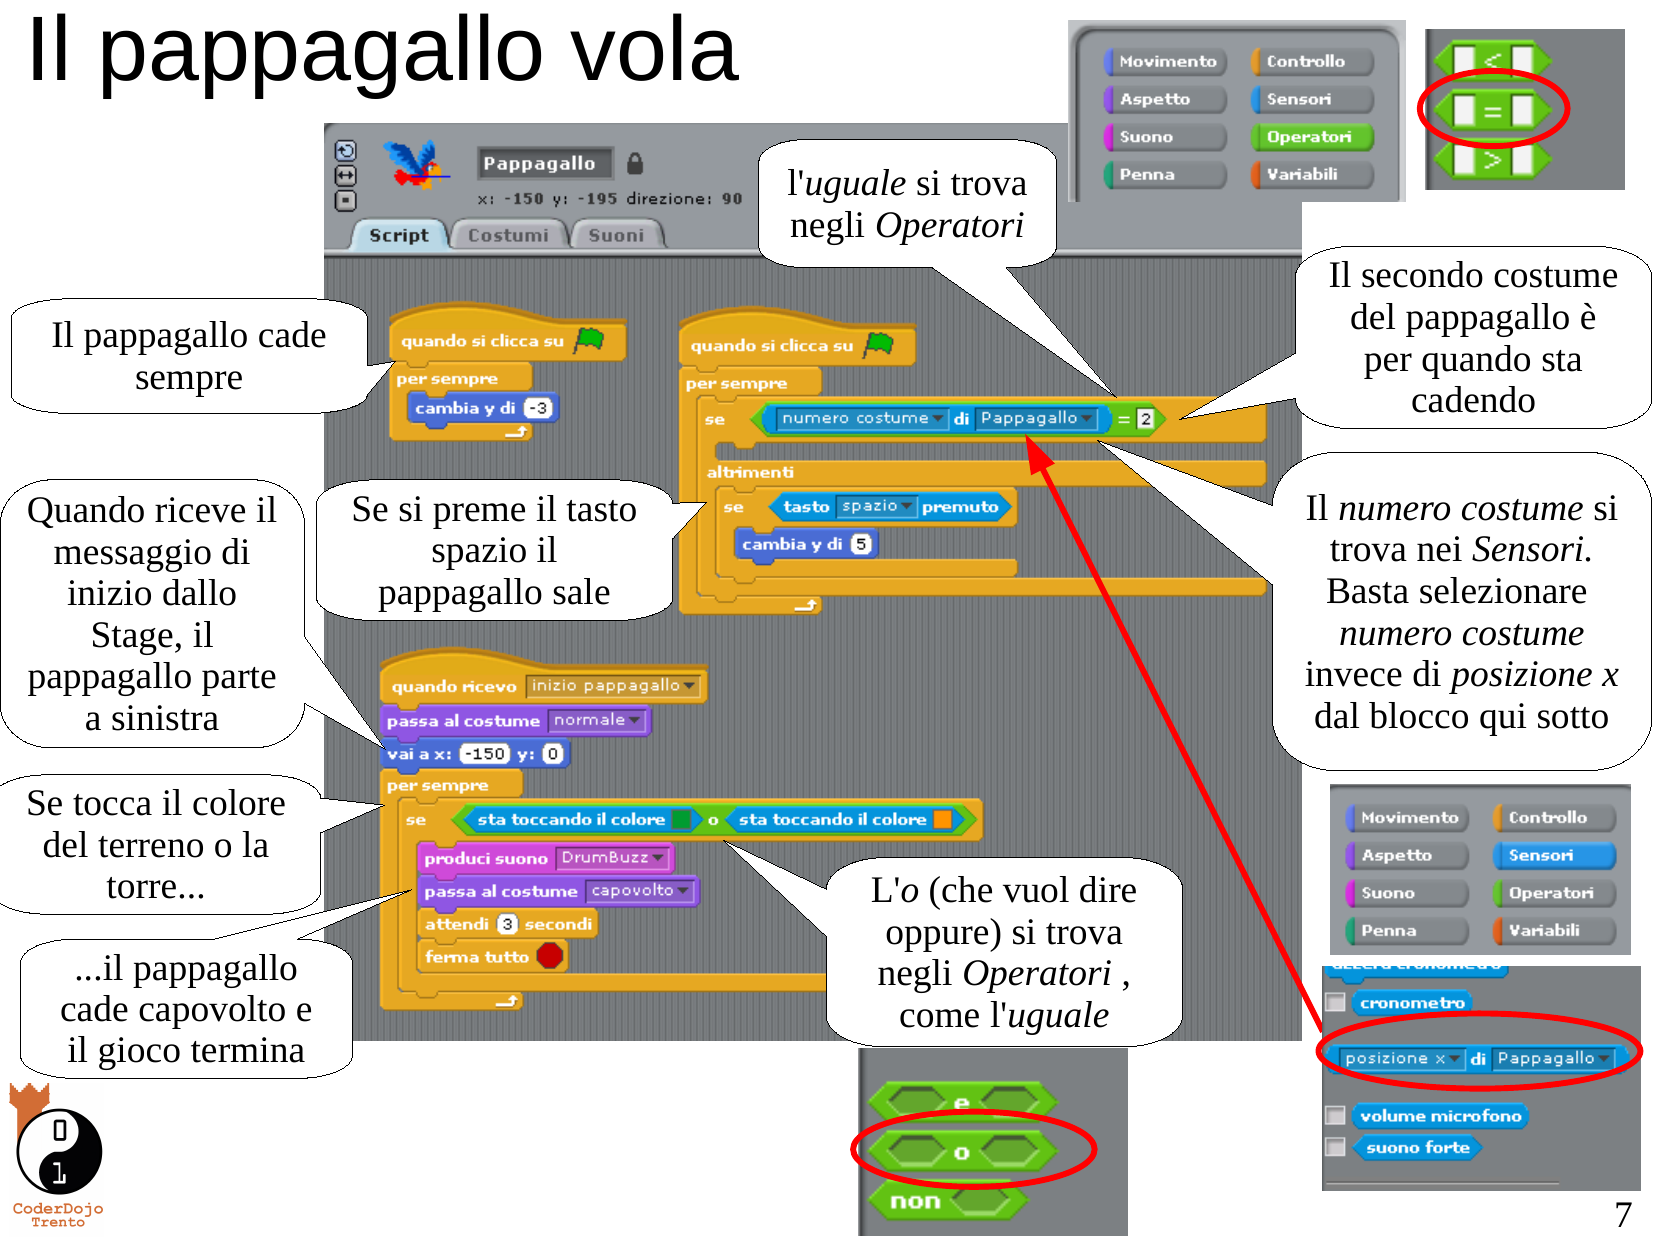

# Il pappagallo vola
l'uguale si trova negli Operatori
Il secondo costume del pappagallo è per quando sta cadendo
Il pappagallo cade sempre
Il numero costume si trova nei Sensori. Basta selezionare numero costume invece di posizione x dal blocco qui sotto
Se si preme il tasto spazio il pappagallo sale
Quando riceve il messaggio di inizio dallo Stage, il pappagallo parte a sinistra
Se tocca il colore del terreno o la torre...
L'o (che vuol dire oppure) si trova negli Operatori , come l'uguale
...il pappagallo cade capovolto e il gioco termina
7